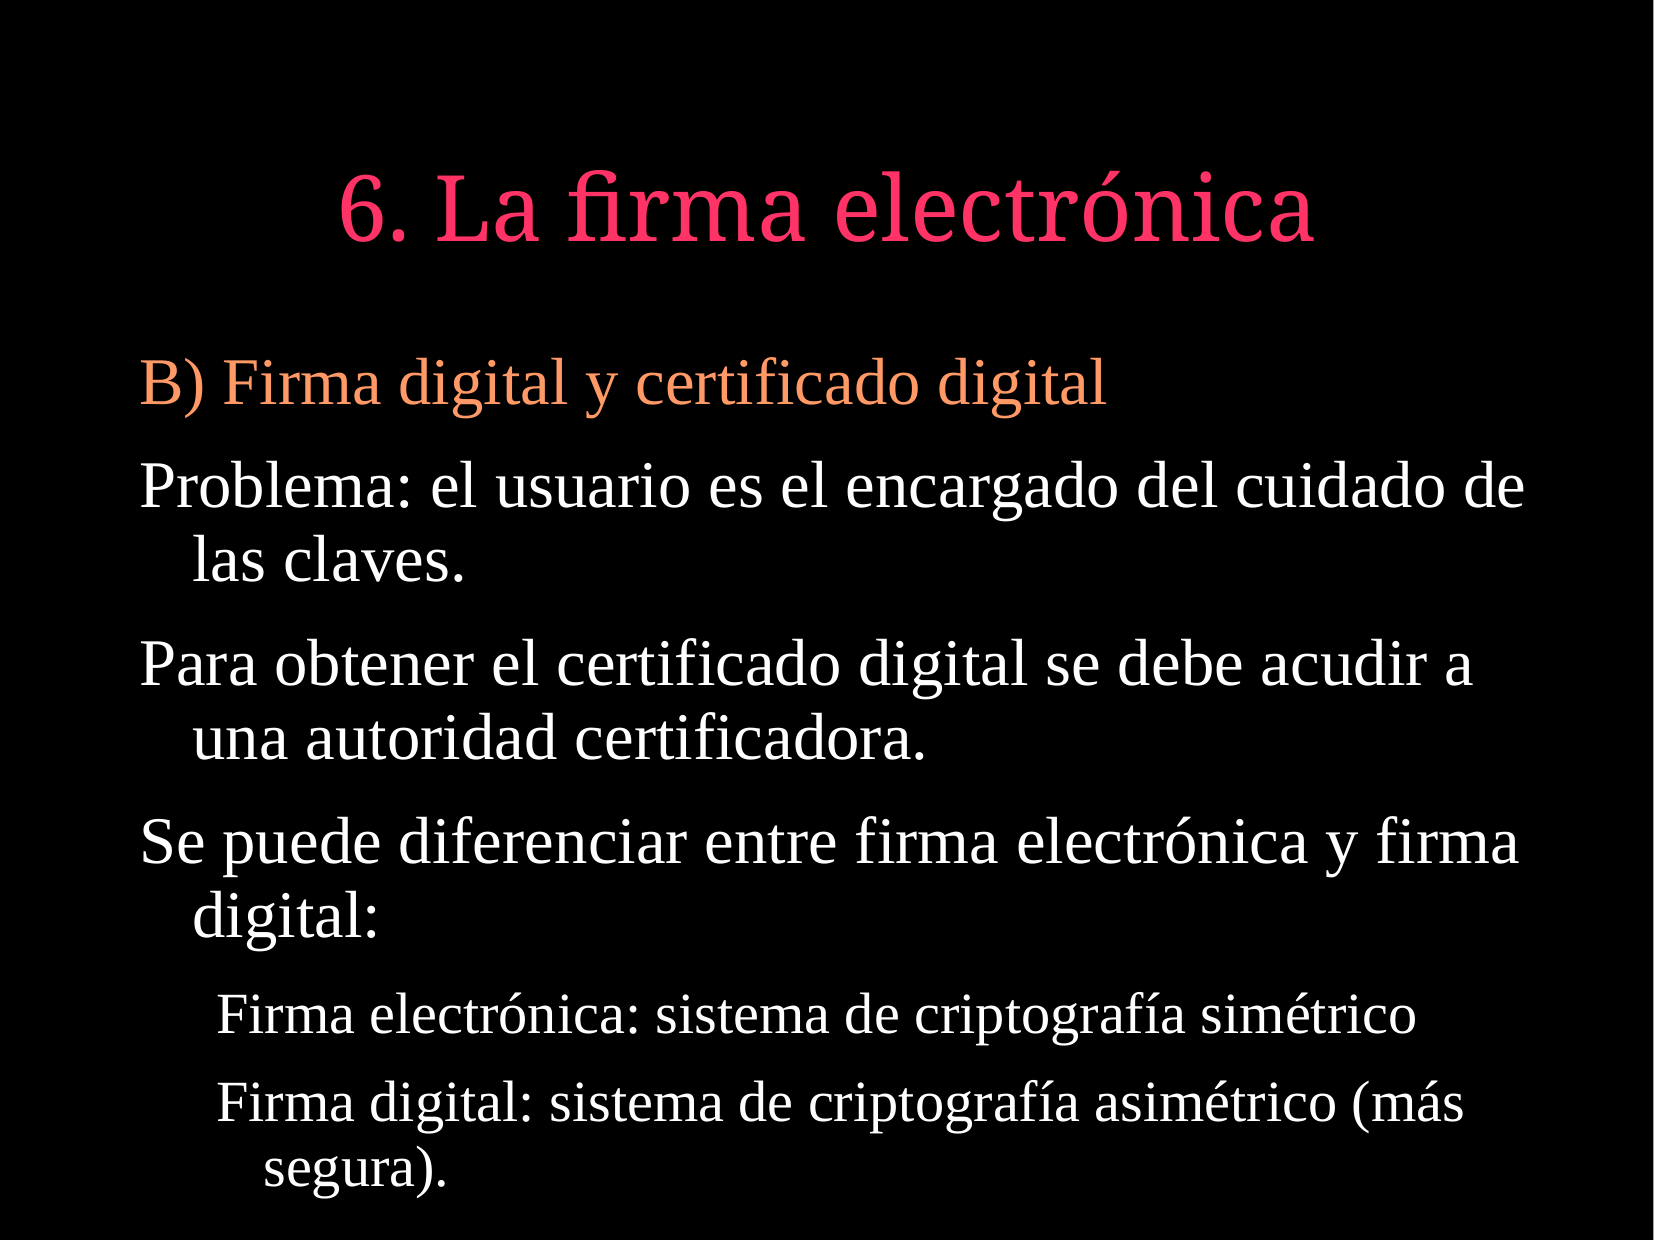

# 6. La firma electrónica
B) Firma digital y certificado digital
Problema: el usuario es el encargado del cuidado de las claves.
Para obtener el certificado digital se debe acudir a una autoridad certificadora.
Se puede diferenciar entre firma electrónica y firma digital:
Firma electrónica: sistema de criptografía simétrico
Firma digital: sistema de criptografía asimétrico (más segura).